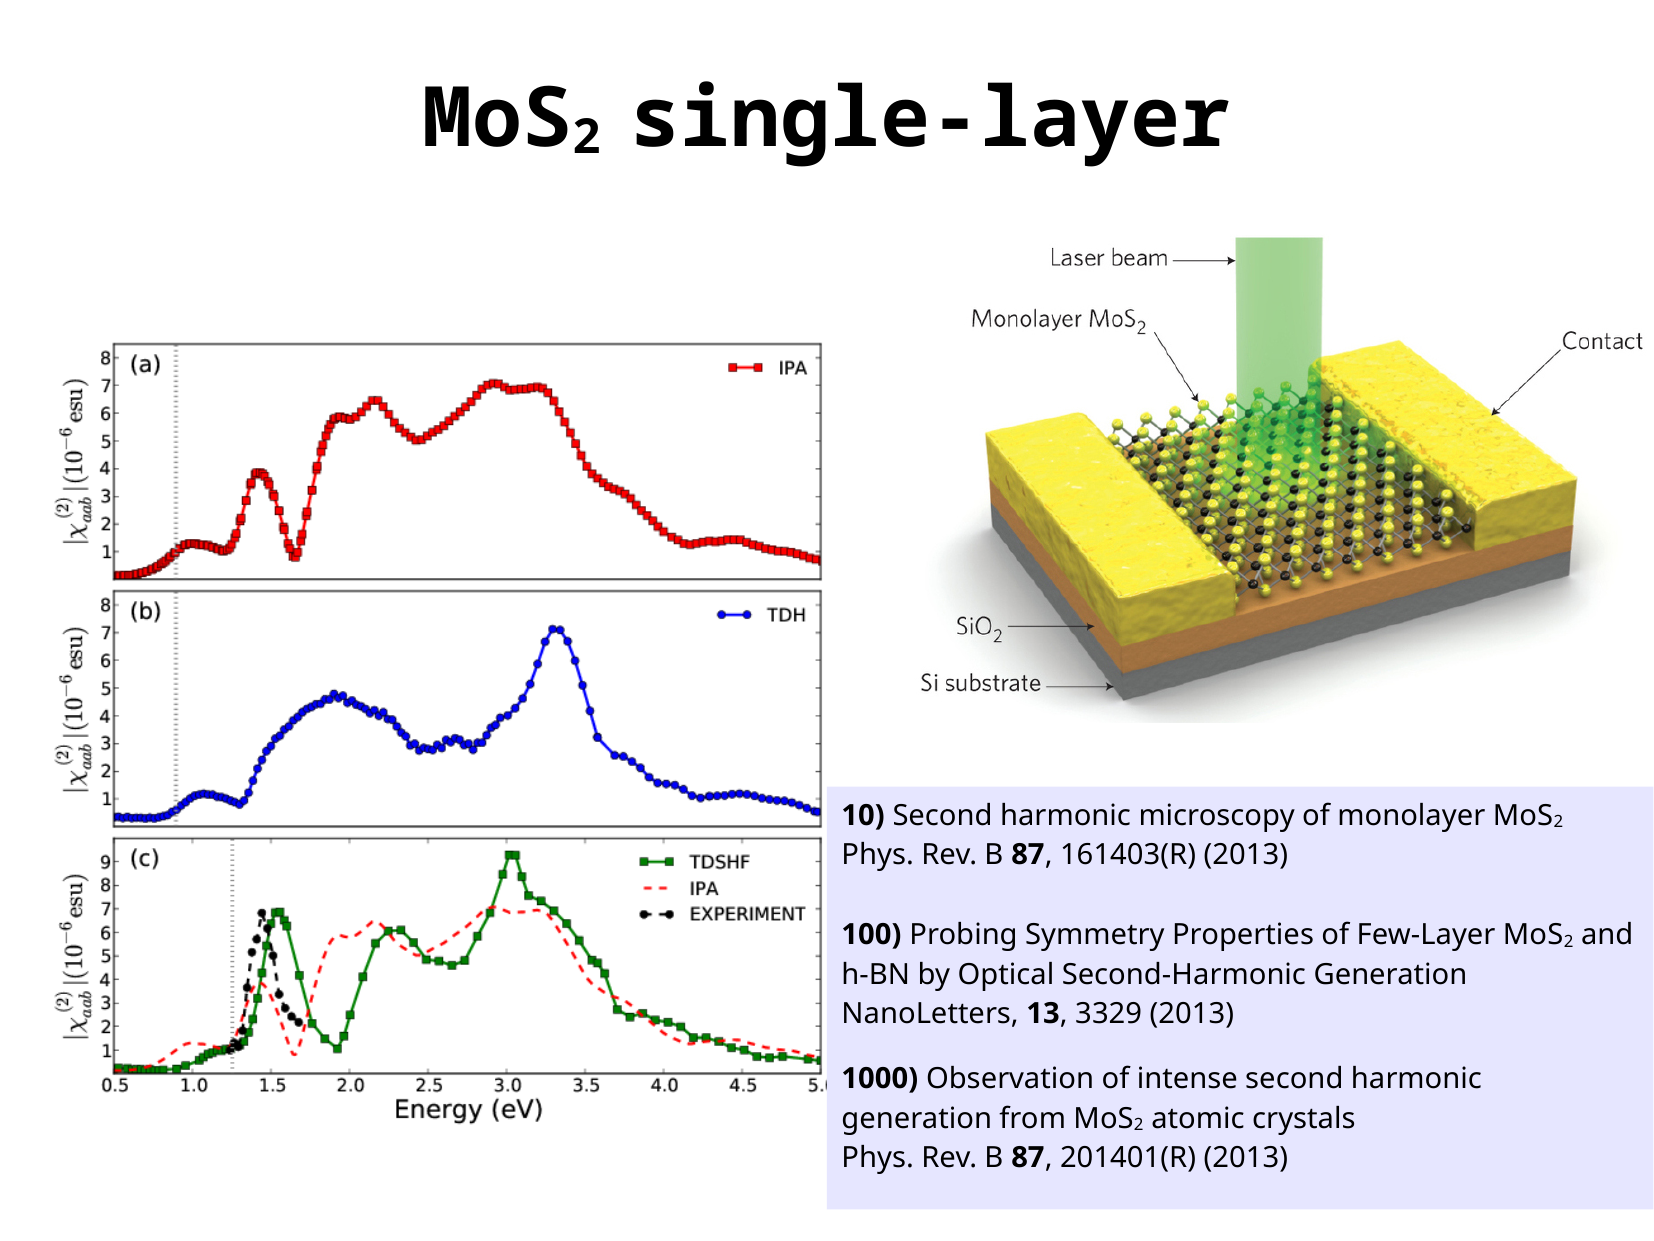

# MoS2 single-layer
10) Second harmonic microscopy of monolayer MoS2
Phys. Rev. B 87, 161403(R) (2013)
100) Probing Symmetry Properties of Few-Layer MoS2 and h-BN by Optical Second-Harmonic Generation
NanoLetters, 13, 3329 (2013)
1000) Observation of intense second harmonic generation from MoS2 atomic crystals
Phys. Rev. B 87, 201401(R) (2013)